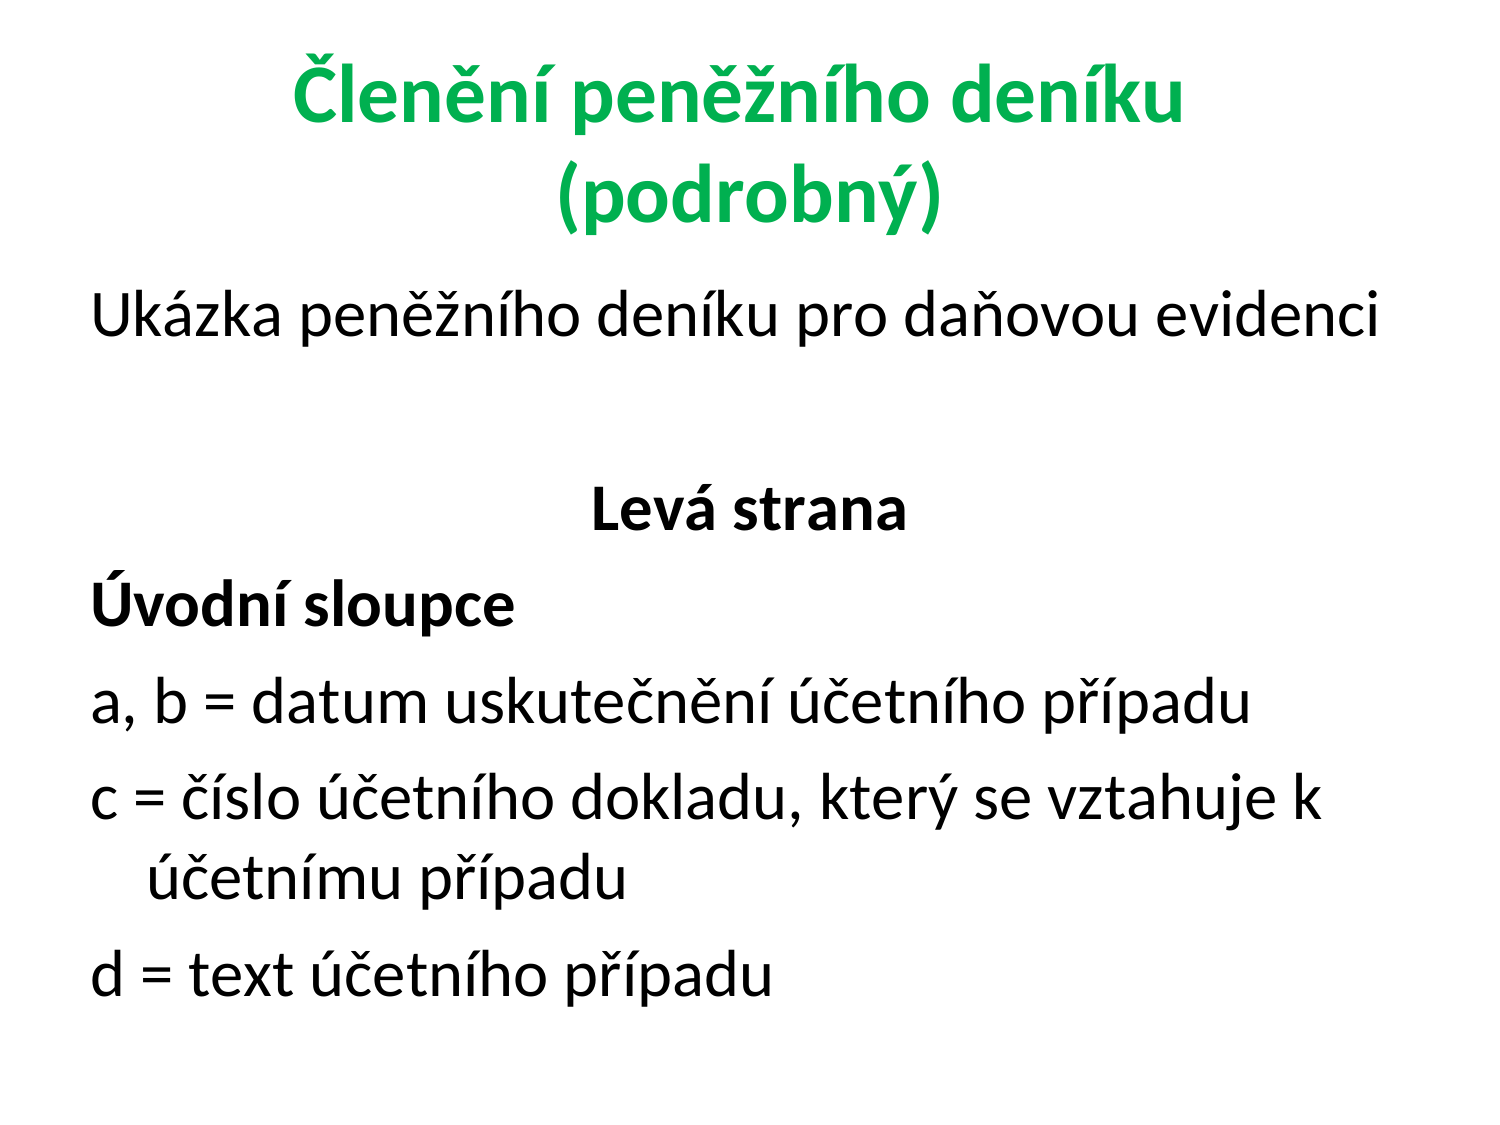

# Členění peněžního deníku (podrobný)
Ukázka peněžního deníku pro daňovou evidenci
Levá strana
Úvodní sloupce
a, b = datum uskutečnění účetního případu
c = číslo účetního dokladu, který se vztahuje k účetnímu případu
d = text účetního případu